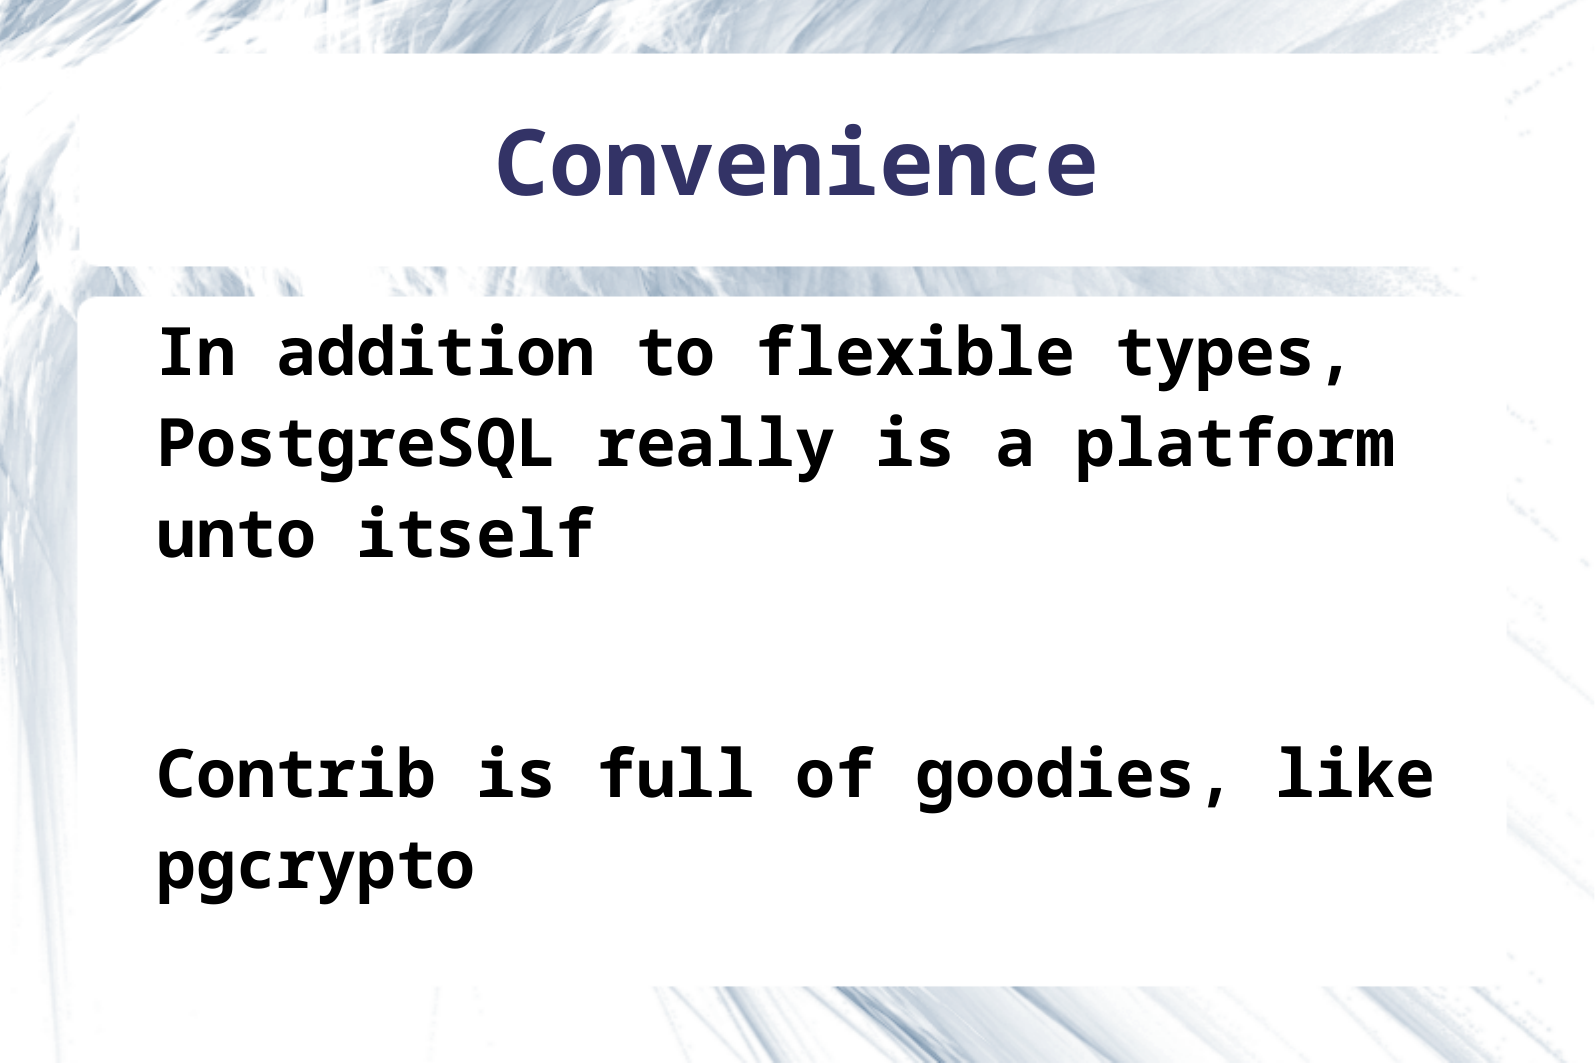

# Convenience
In addition to flexible types, PostgreSQL really is a platform unto itself
Contrib is full of goodies, like pgcrypto